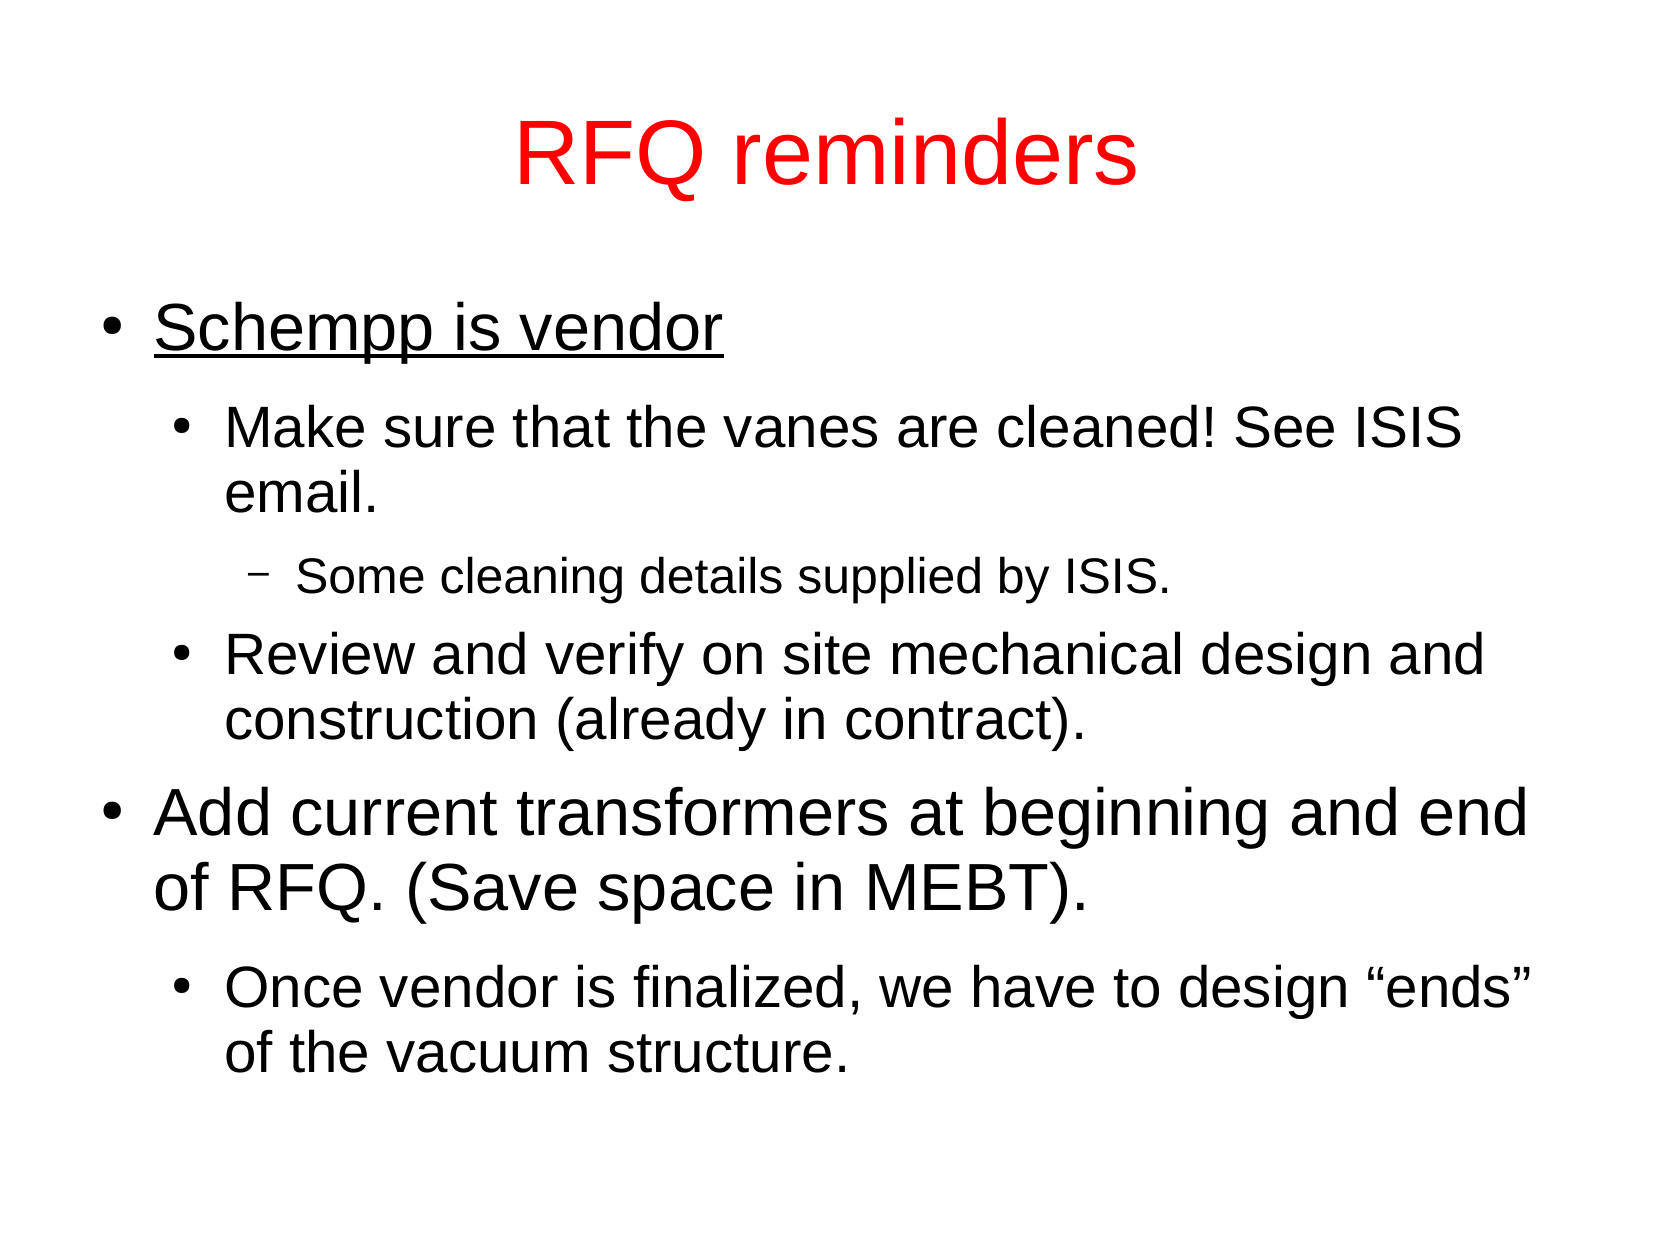

# RFQ reminders
Schempp is vendor
Make sure that the vanes are cleaned! See ISIS email.
Some cleaning details supplied by ISIS.
Review and verify on site mechanical design and construction (already in contract).
Add current transformers at beginning and end of RFQ. (Save space in MEBT).
Once vendor is finalized, we have to design “ends” of the vacuum structure.